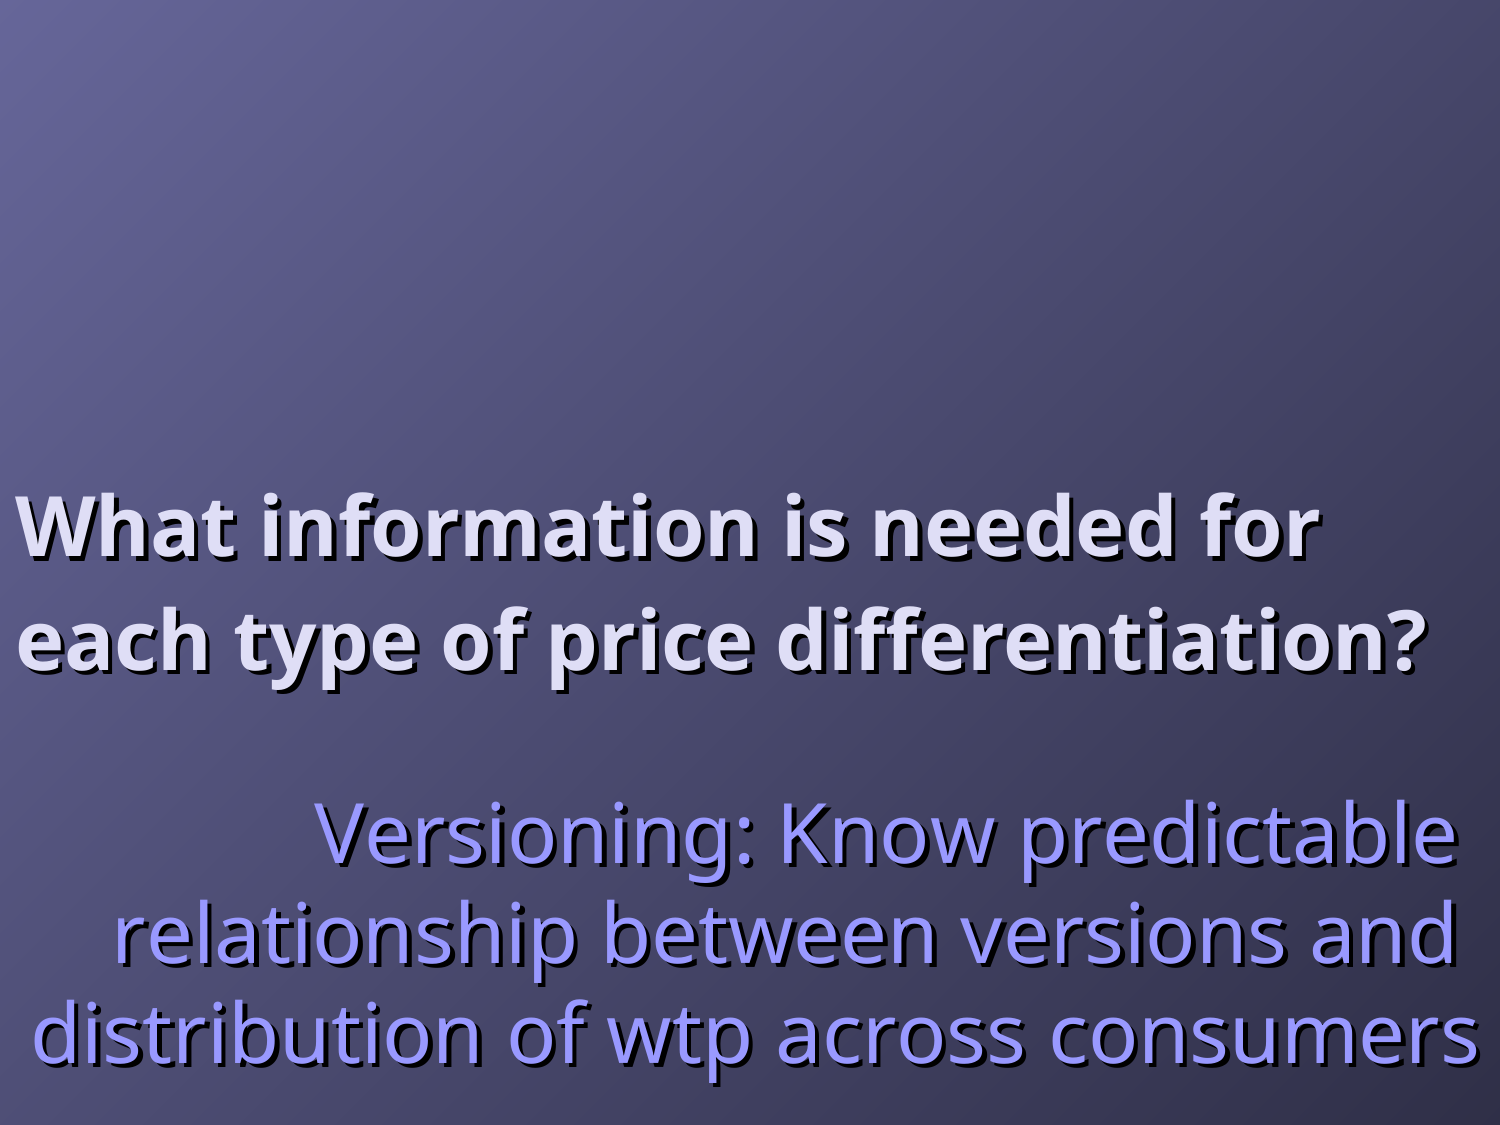

# What information is needed for each type of price differentiation?
Versioning: Know predictable
relationship between versions and
distribution of wtp across consumers